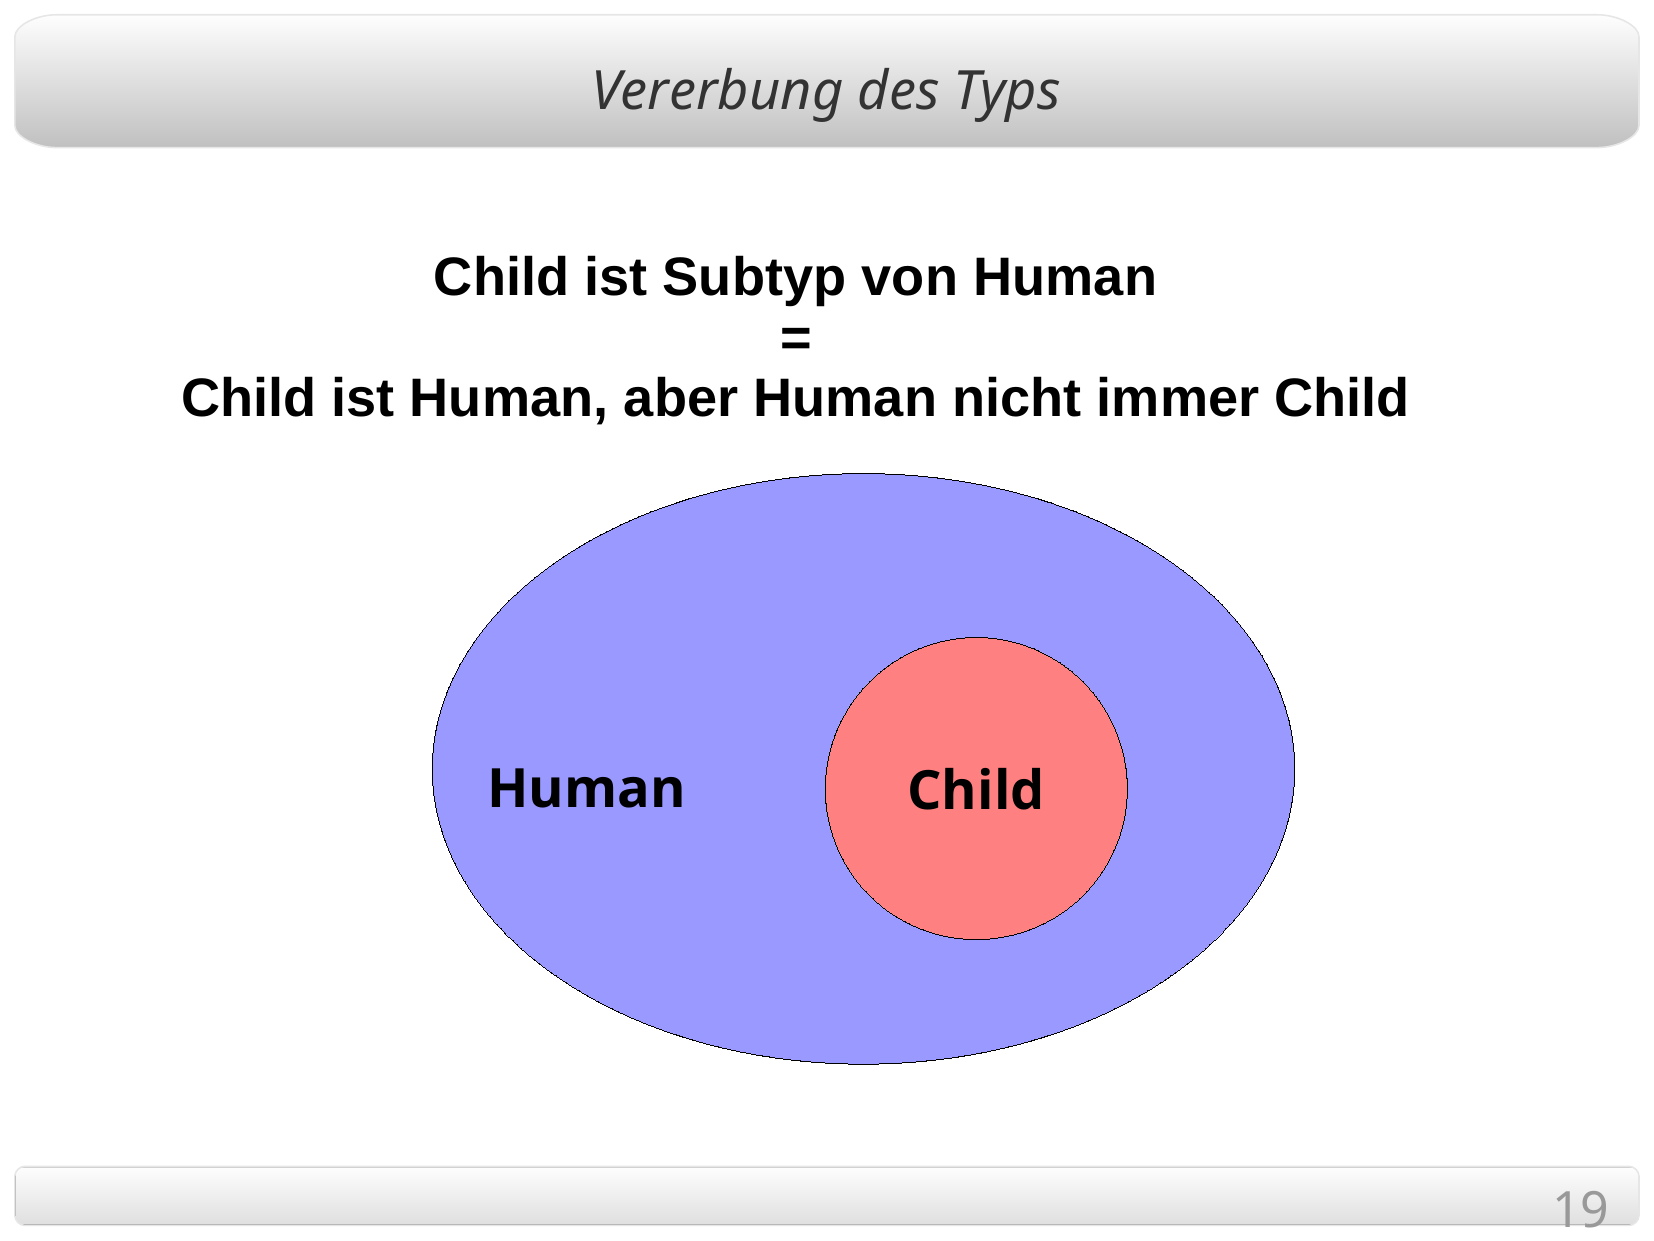

# Vererbung des Typs
Child ist Subtyp von Human
=
Child ist Human, aber Human nicht immer Child
Child
Human